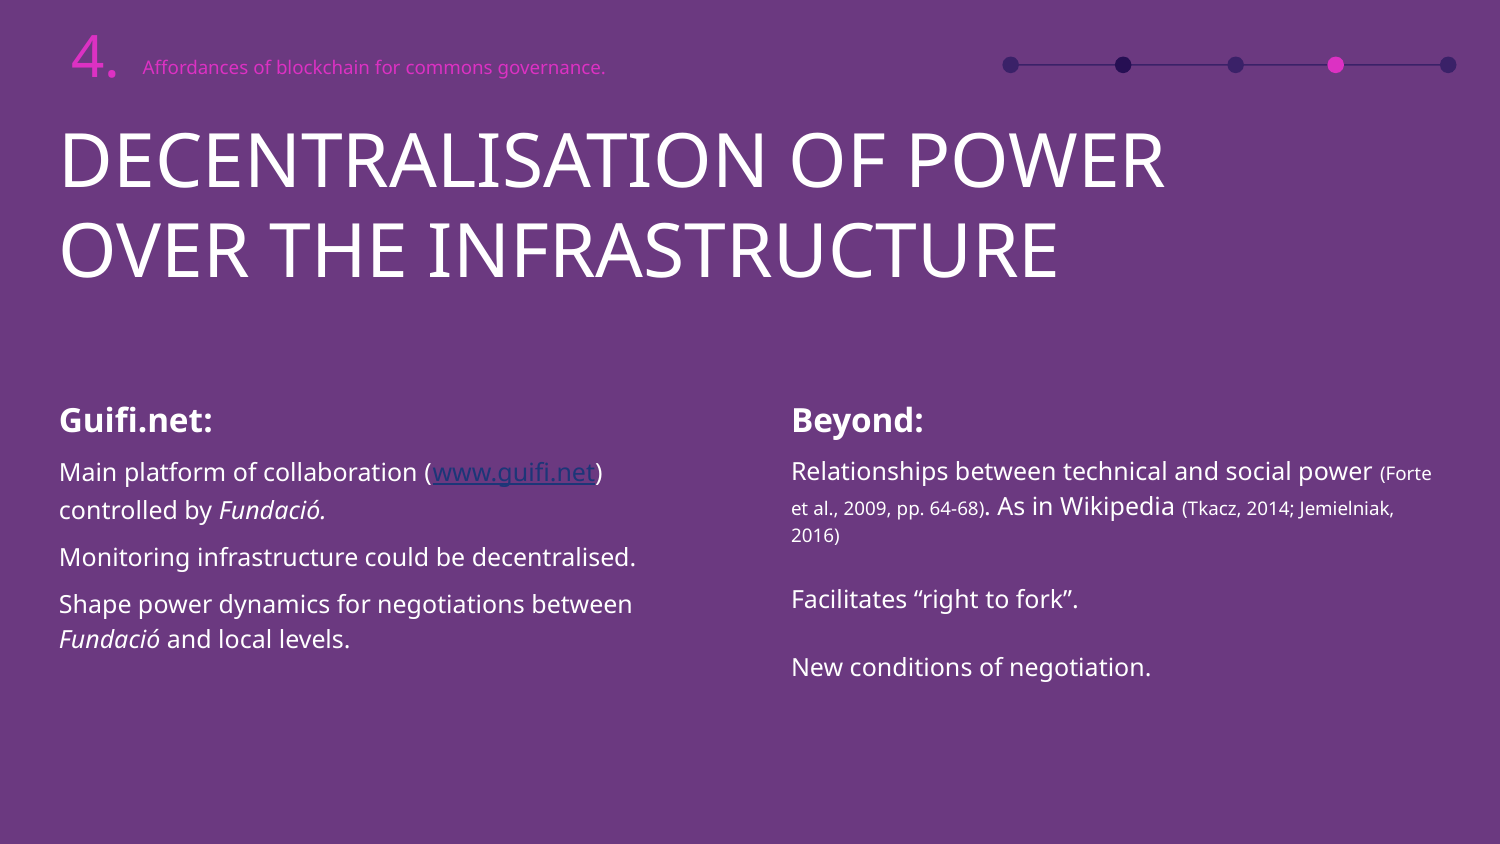

4.
Affordances of blockchain for commons governance.
DECENTRALISATION OF POWER OVER THE INFRASTRUCTURE
Guifi.net:
Main platform of collaboration (www.guifi.net) controlled by Fundació.
Monitoring infrastructure could be decentralised.
Shape power dynamics for negotiations between Fundació and local levels.
# Beyond:
Relationships between technical and social power (Forte et al., 2009, pp. 64-68). As in Wikipedia (Tkacz, 2014; Jemielniak, 2016)
Facilitates “right to fork”.
New conditions of negotiation.